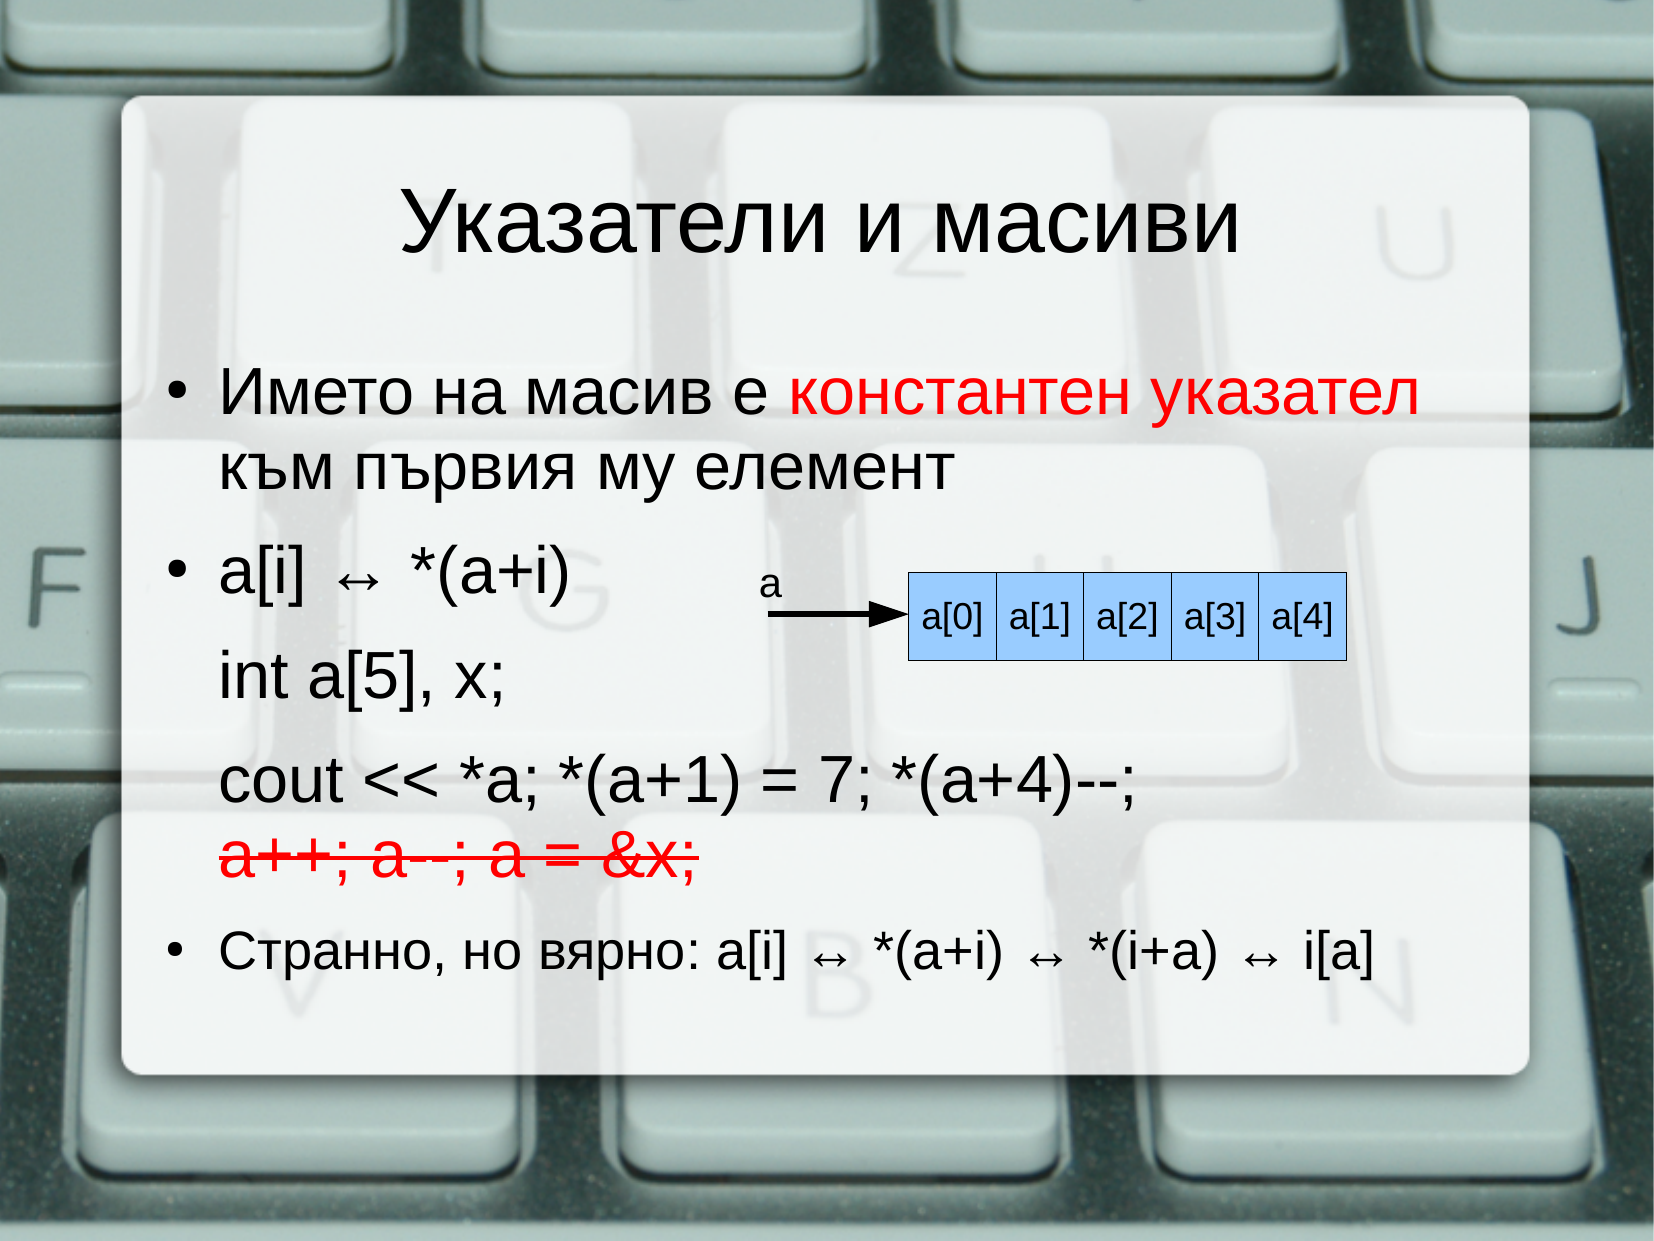

# Указатели и масиви
Името на масив е константен указател към първия му елемент
a[i] ↔ *(a+i)
int a[5], x;
cout << *a; *(a+1) = 7; *(a+4)--;
a++; a--; a = &x;
Странно, но вярно: a[i] ↔ *(a+i) ↔ *(i+a) ↔ i[a]
a
a[0]
a[1]
a[2]
a[3]
a[4]